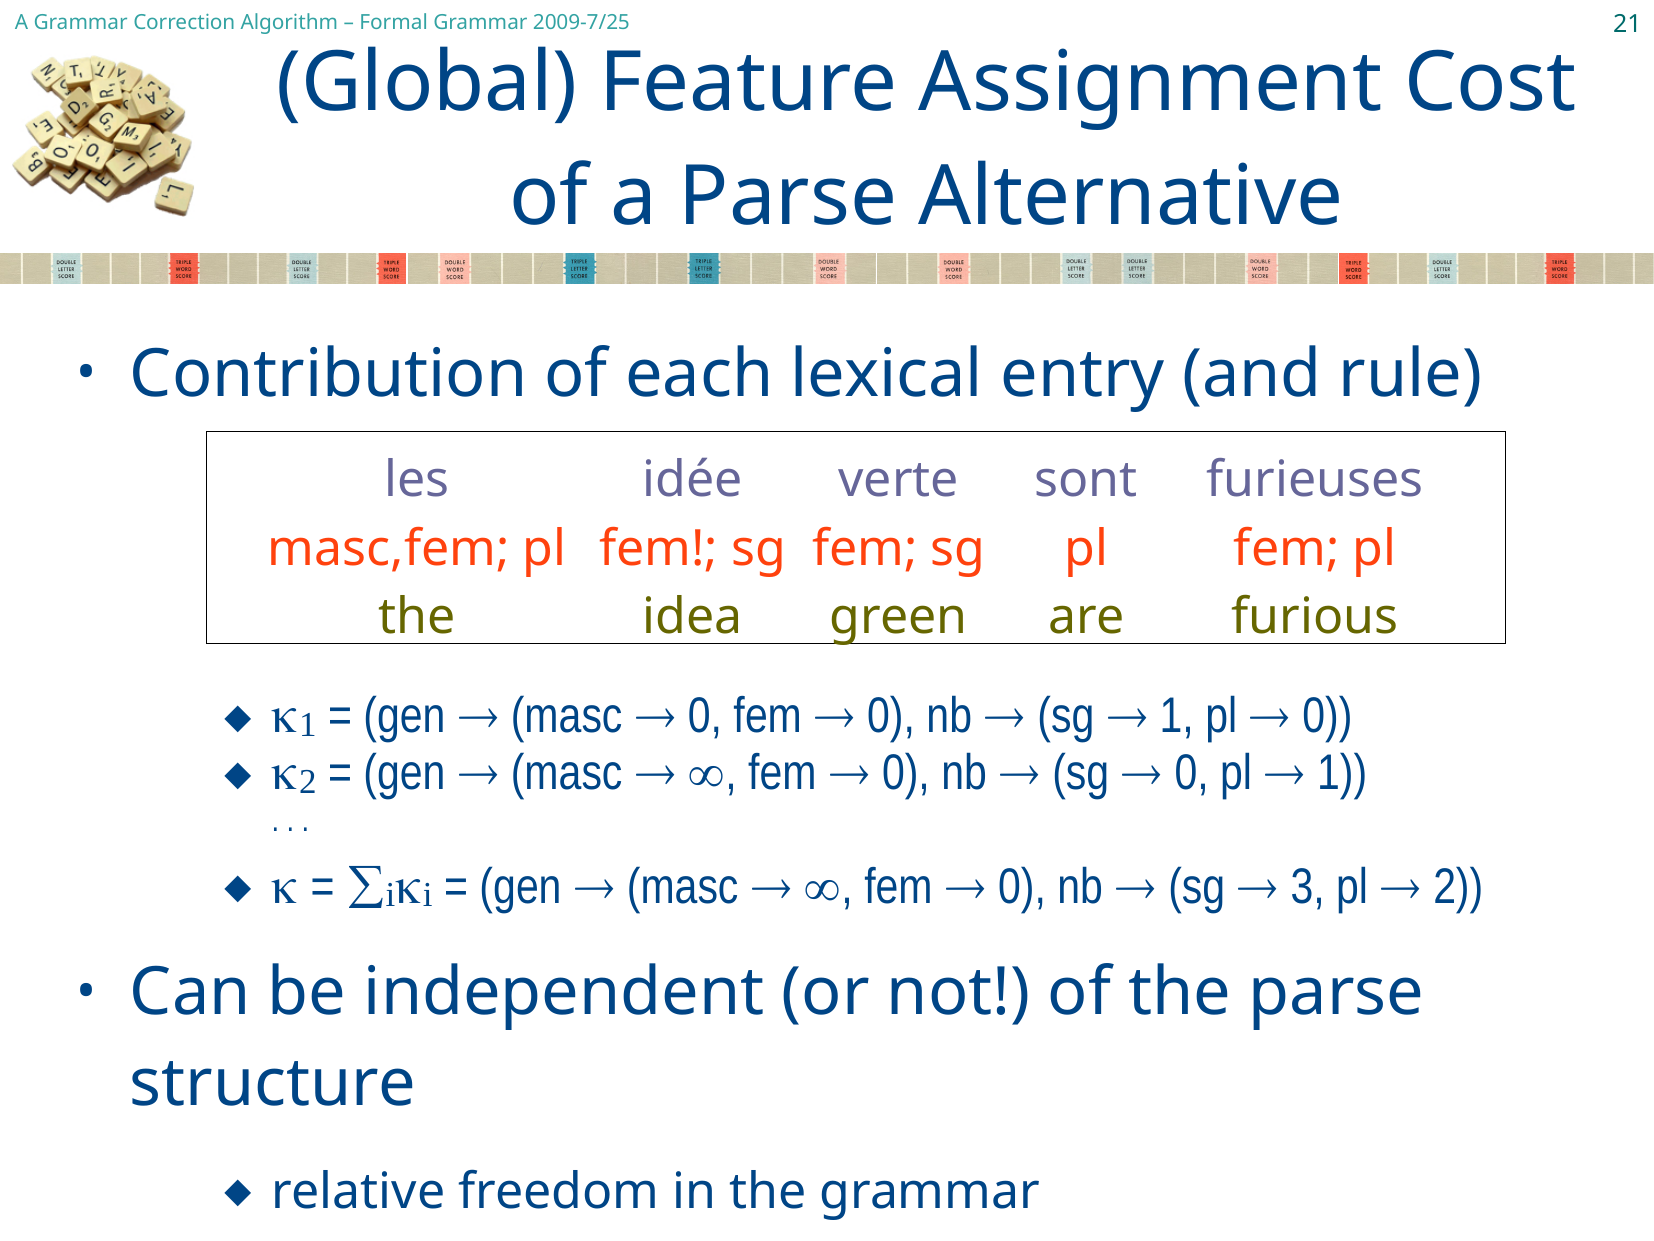

21
# (Global) Feature Assignment Cost of a Parse Alternative
Contribution of each lexical entry (and rule)
κ1 = (gen  (masc  0, fem  0), nb  (sg  1, pl  0))
κ2 = (gen  (masc  ∞, fem  0), nb  (sg  0, pl  1))
. . .
κ = ∑iκi = (gen  (masc  ∞, fem  0), nb  (sg  3, pl  2))
Can be independent (or not!) of the parse structure
relative freedom in the grammar
les
masc,fem; pl
the
idée
fem!; sg
idea
verte
fem; sg
green
sont
pl
are
furieuses
fem; pl
furious